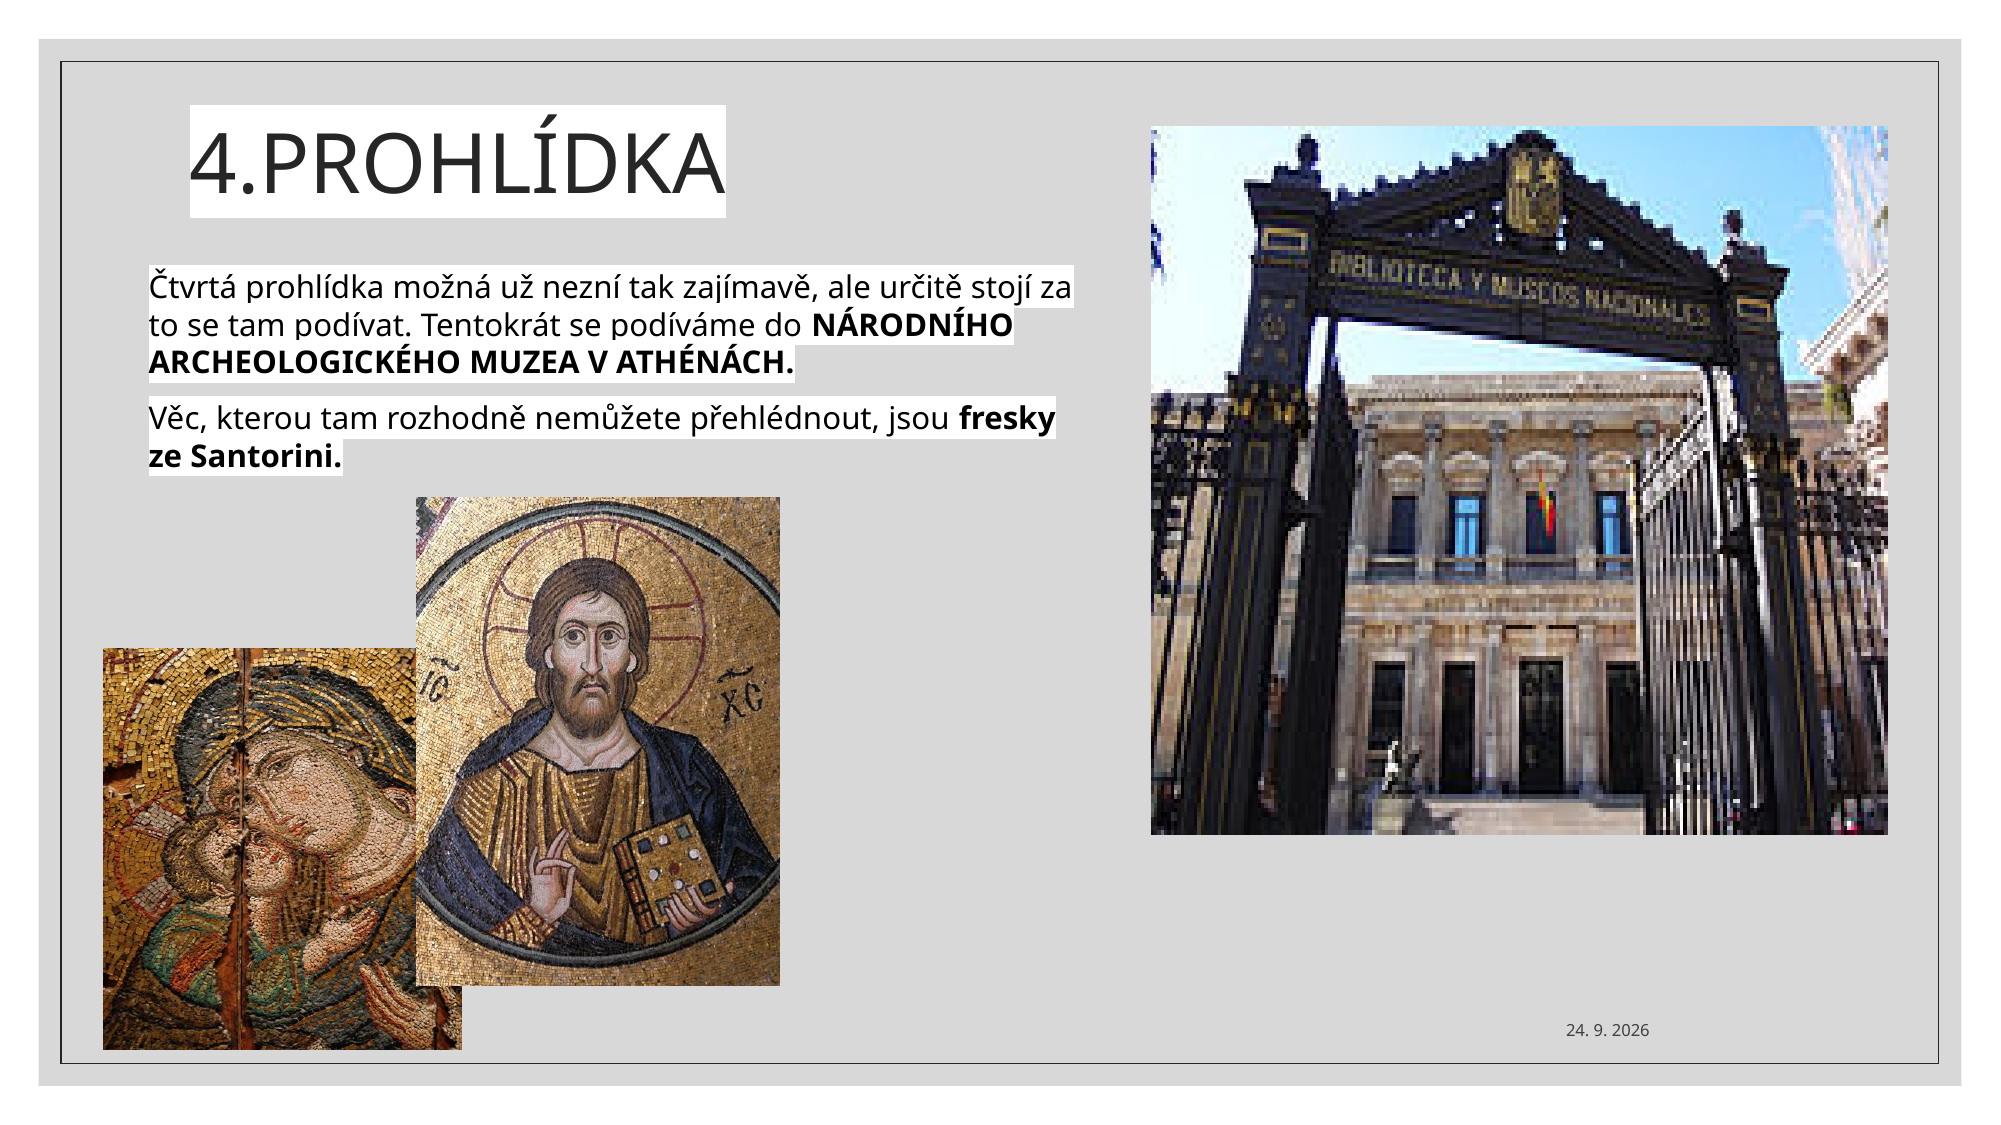

4.PROHLÍDKA
# Čtvrtá prohlídka možná už nezní tak zajímavě, ale určitě stojí za to se tam podívat. Tentokrát se podíváme do NÁRODNÍHO ARCHEOLOGICKÉHO MUZEA V ATHÉNÁCH.
Věc, kterou tam rozhodně nemůžete přehlédnout, jsou fresky ze Santorini.
Tato fotka od autora Neznámý autor s licencí CC BY-SA